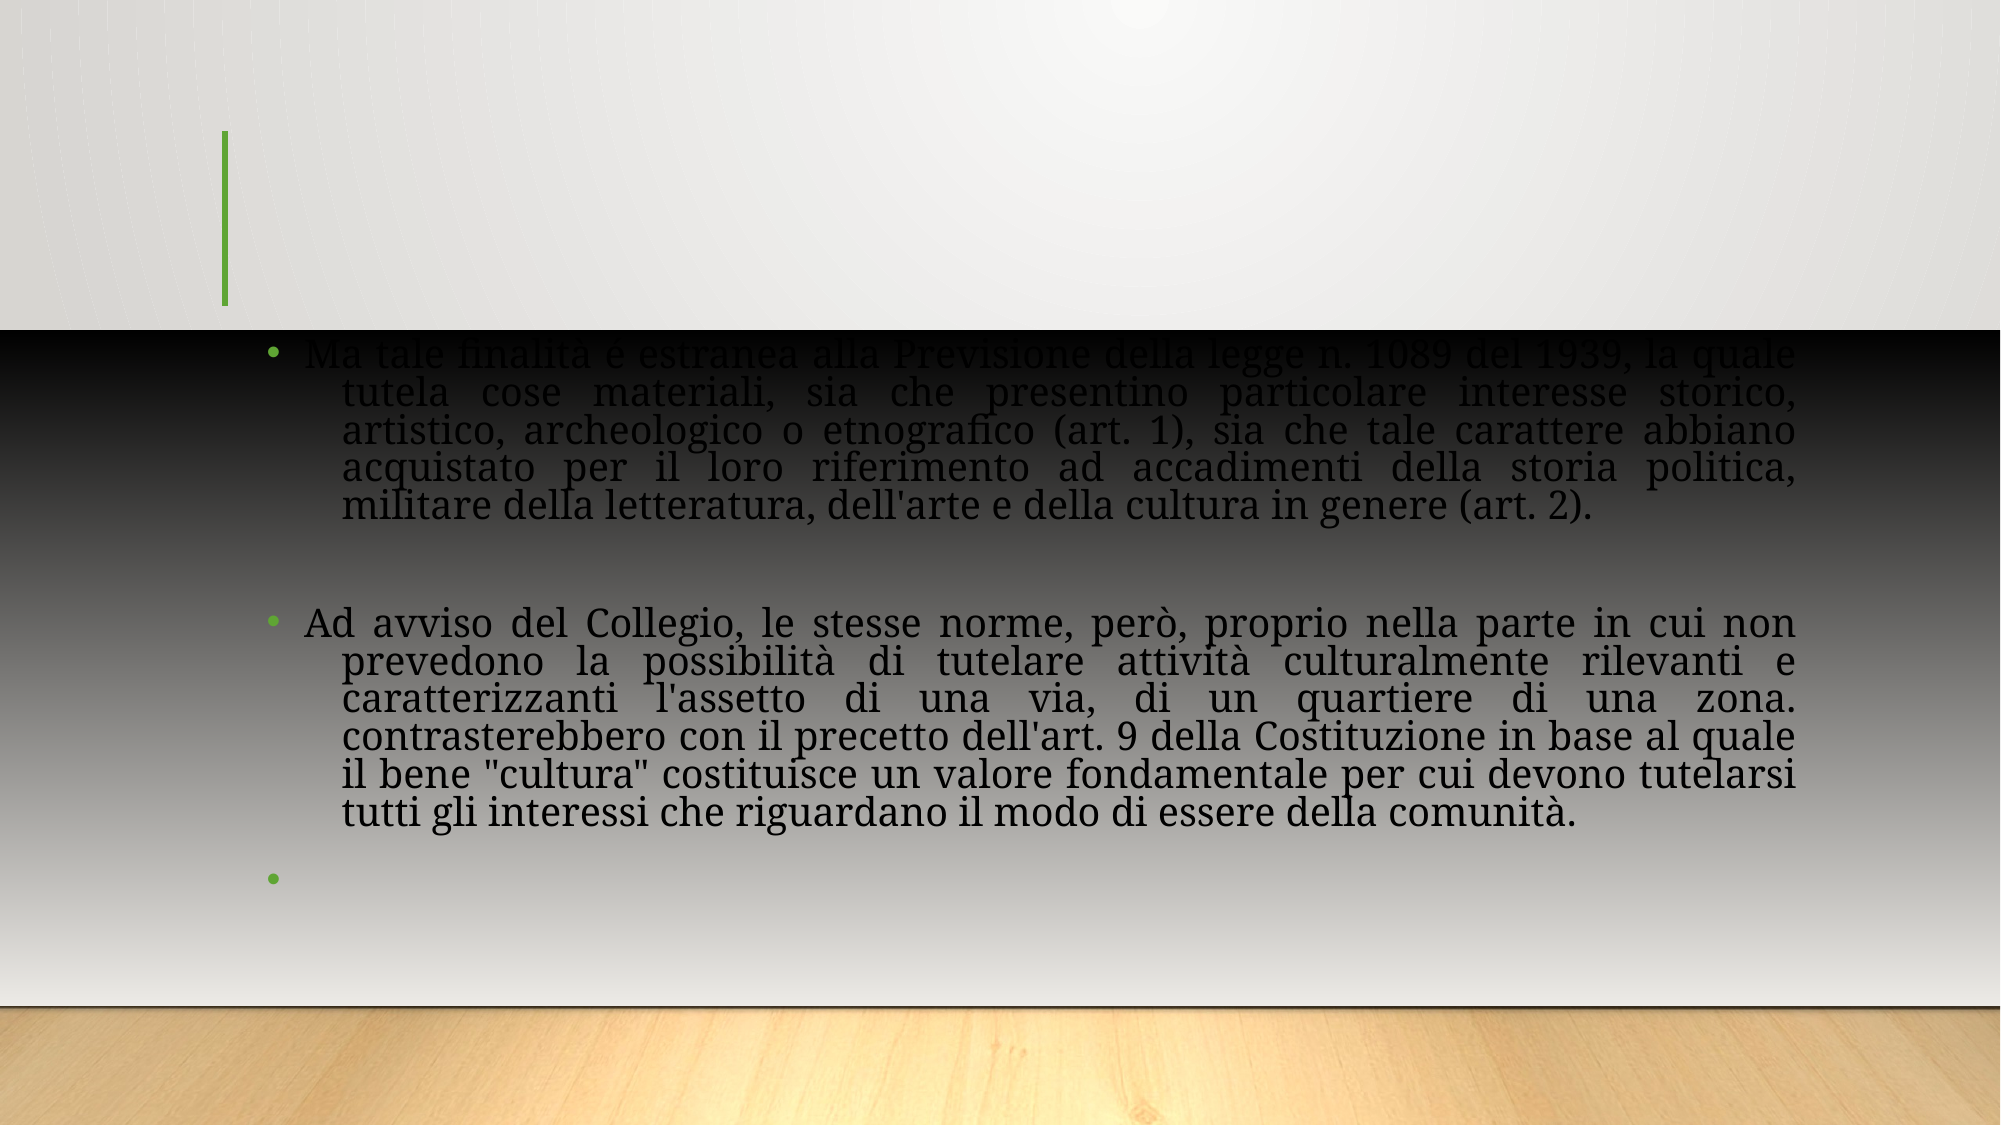

#
Ma tale finalità é estranea alla Previsione della legge n. 1089 del 1939, la quale tutela cose materiali, sia che presentino particolare interesse storico, artistico, archeologico o etnografico (art. 1), sia che tale carattere abbiano acquistato per il loro riferimento ad accadimenti della storia politica, militare della letteratura, dell'arte e della cultura in genere (art. 2).
Ad avviso del Collegio, le stesse norme, però, proprio nella parte in cui non prevedono la possibilità di tutelare attività culturalmente rilevanti e caratterizzanti l'assetto di una via, di un quartiere di una zona. contrasterebbero con il precetto dell'art. 9 della Costituzione in base al quale il bene "cultura" costituisce un valore fondamentale per cui devono tutelarsi tutti gli interessi che riguardano il modo di essere della comunità.